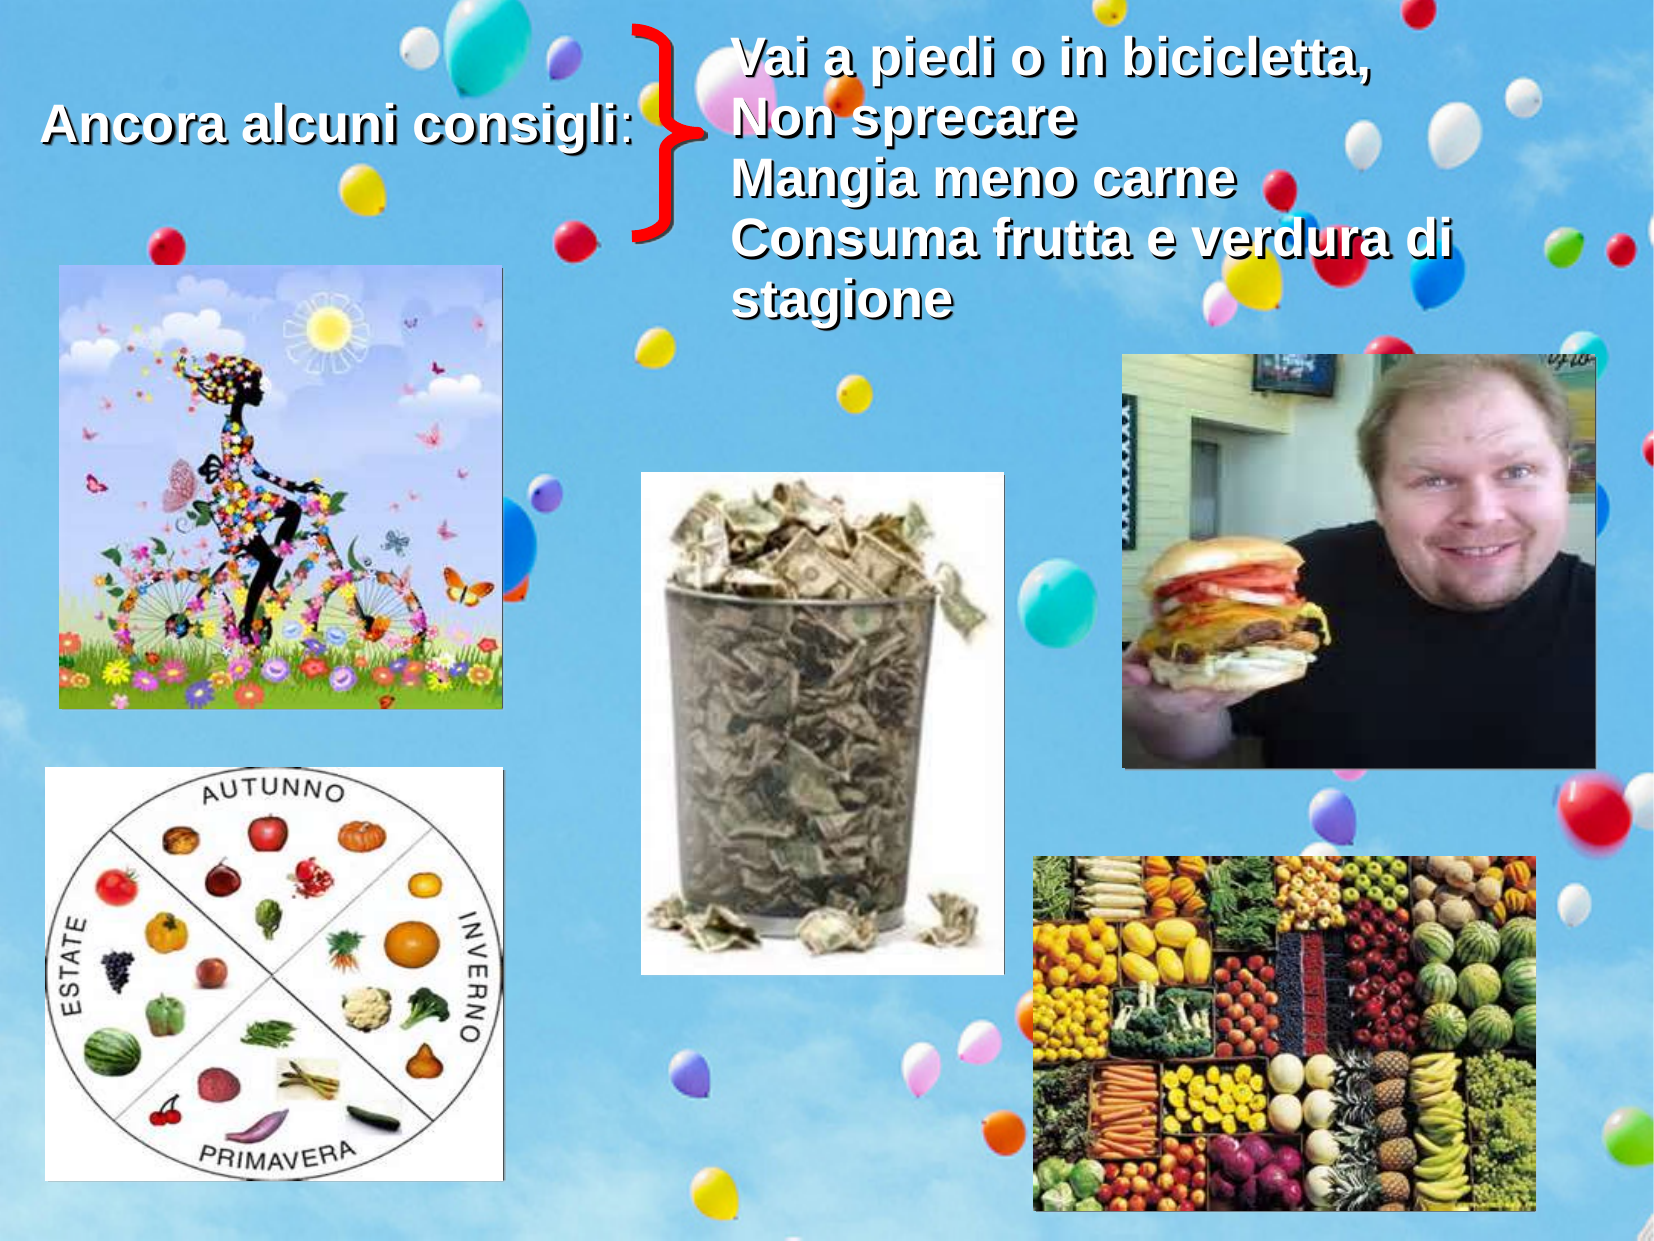

Vai a piedi o in bicicletta,
Non sprecare
Mangia meno carne
Consuma frutta e verdura di stagione
Ancora alcuni consigli: